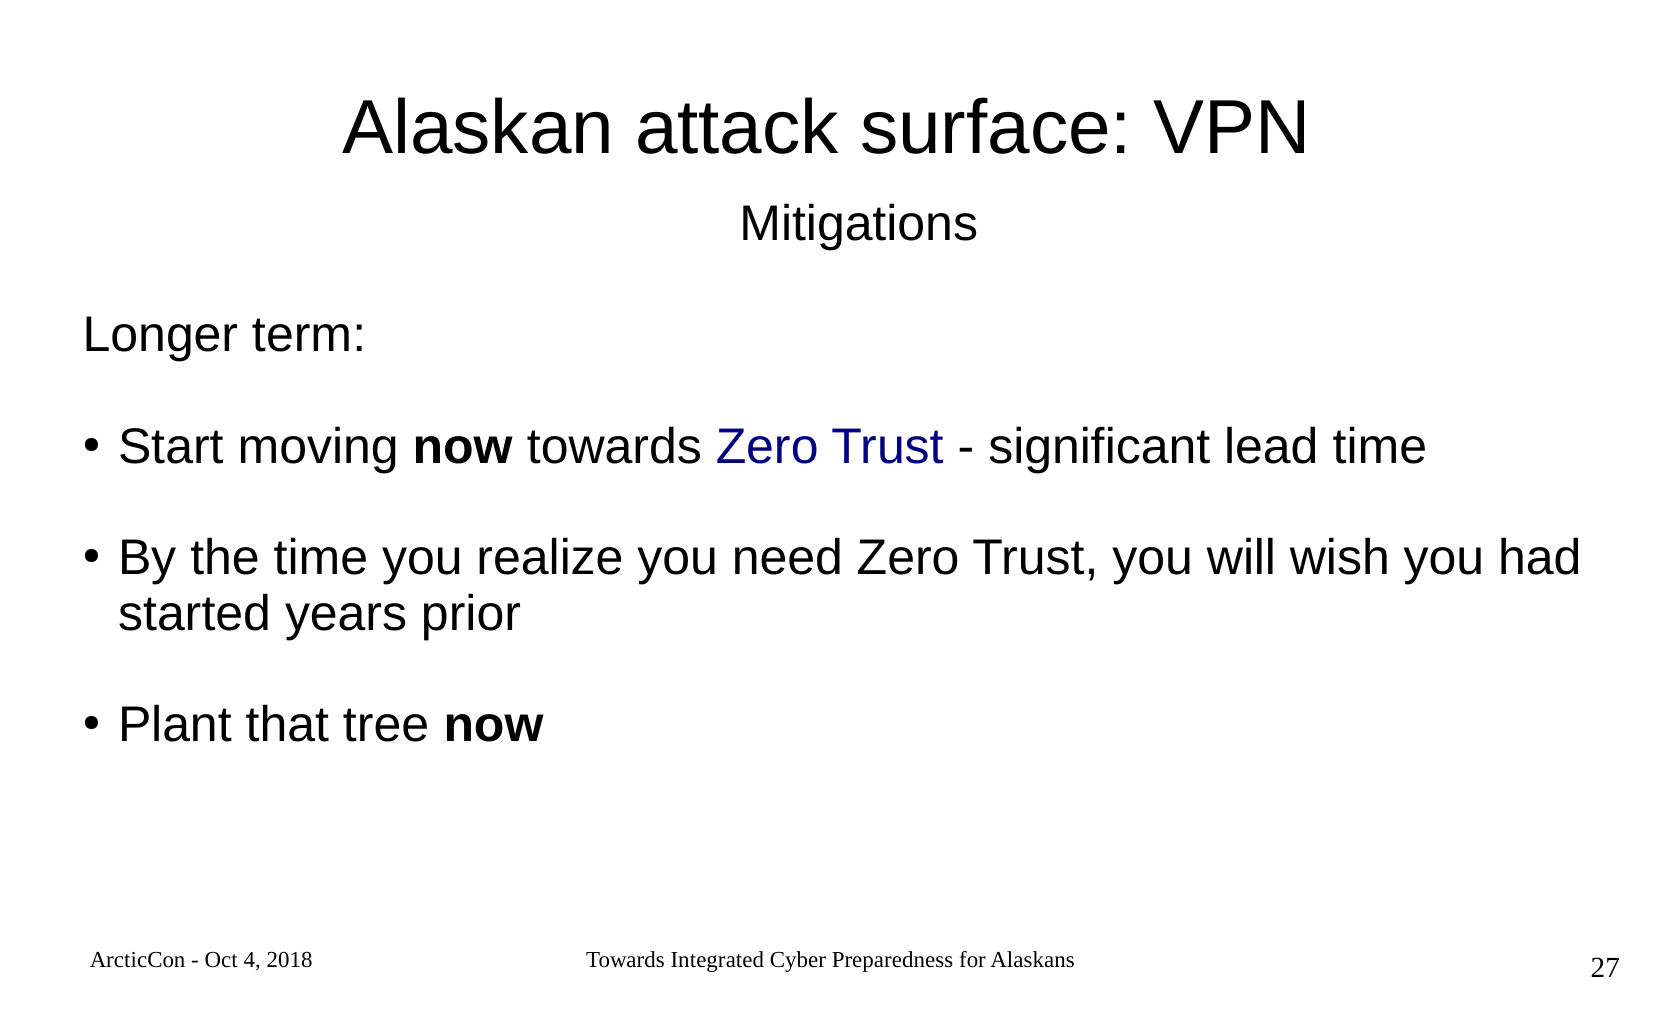

# Alaskan attack surface: VPN
Mitigations
Longer term:
Start moving now towards Zero Trust - significant lead time
By the time you realize you need Zero Trust, you will wish you had started years prior
Plant that tree now